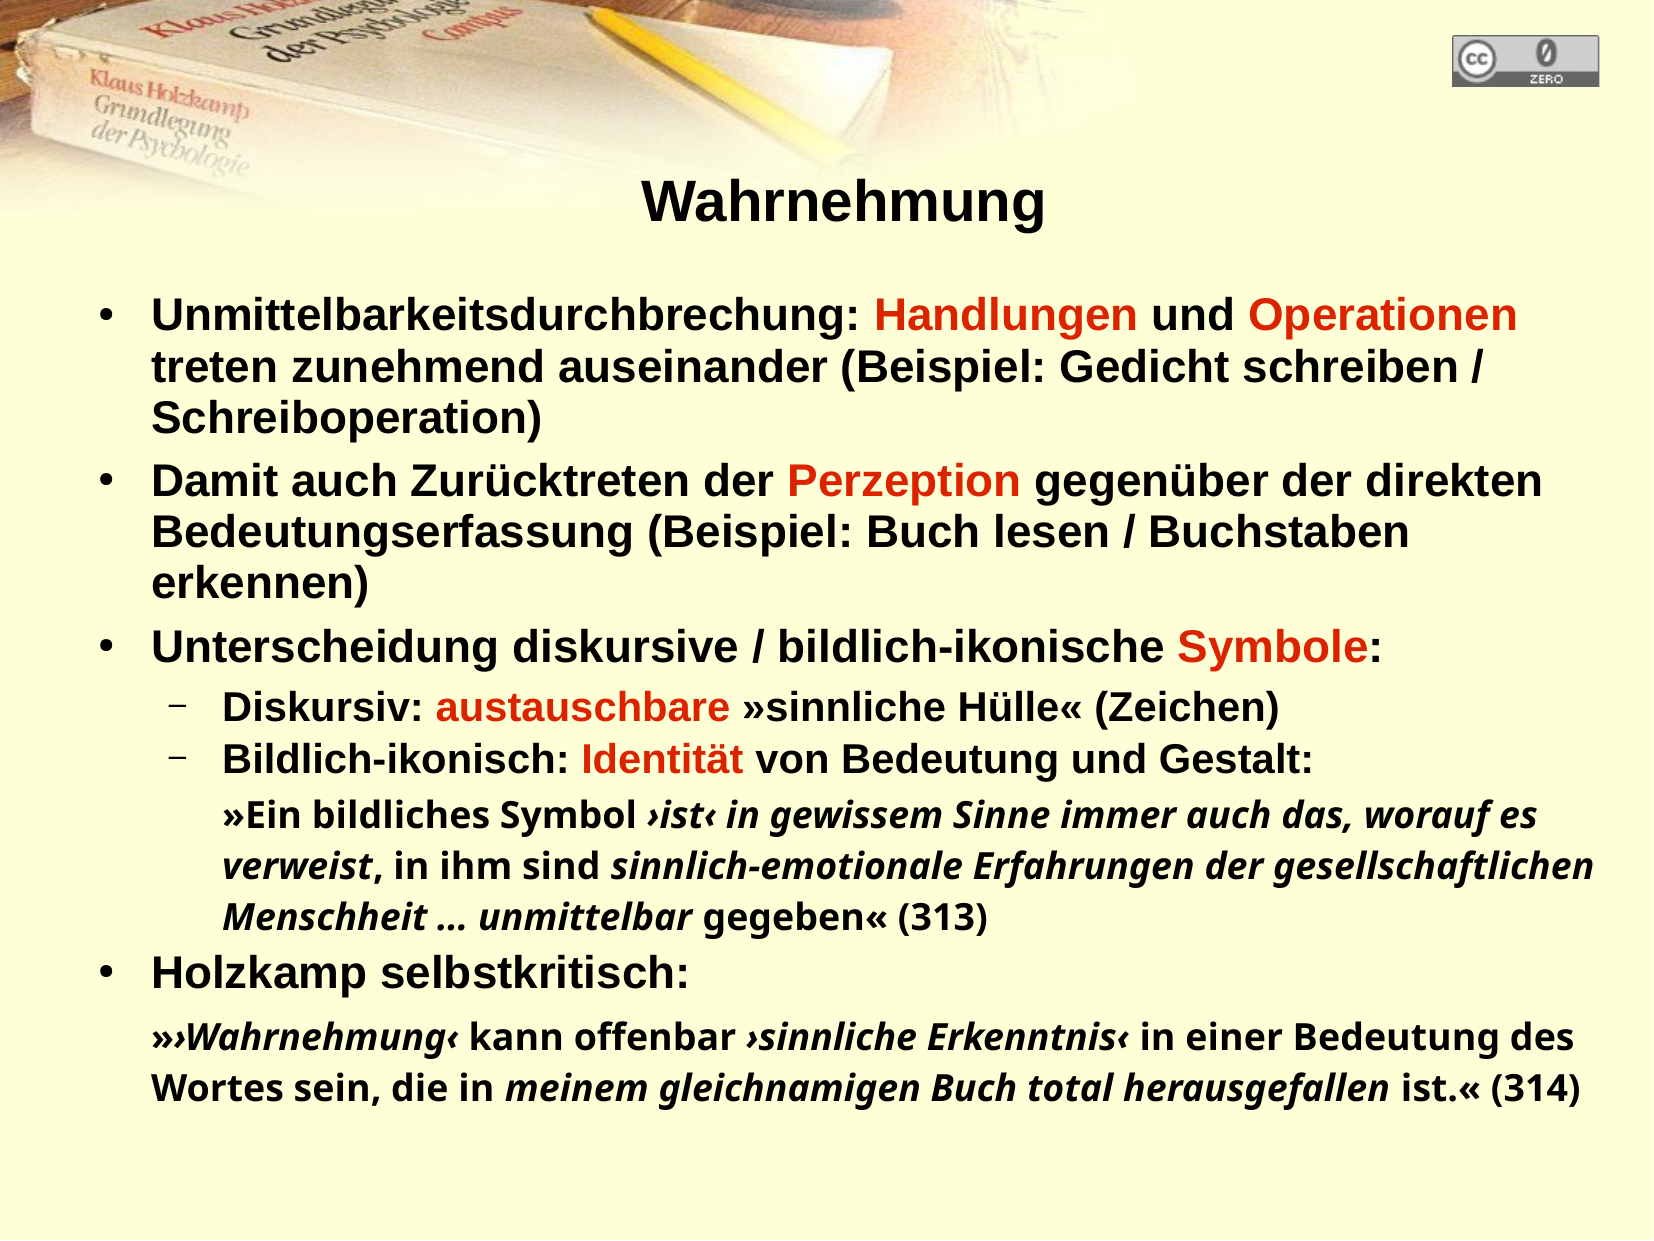

# Wahrnehmung
Unmittelbarkeitsdurchbrechung: Handlungen und Operationen treten zunehmend auseinander (Beispiel: Gedicht schreiben / Schreiboperation)
Damit auch Zurücktreten der Perzeption gegenüber der direkten Bedeutungserfassung (Beispiel: Buch lesen / Buchstaben erkennen)
Unterscheidung diskursive / bildlich-ikonische Symbole:
Diskursiv: austauschbare »sinnliche Hülle« (Zeichen)
Bildlich-ikonisch: Identität von Bedeutung und Gestalt:
»Ein bildliches Symbol ›ist‹ in gewissem Sinne immer auch das, worauf es verweist, in ihm sind sinnlich-emotionale Erfahrungen der gesellschaftlichen Menschheit … unmittelbar gegeben« (313)
Holzkamp selbstkritisch:
»›Wahrnehmung‹ kann offenbar ›sinnliche Erkenntnis‹ in einer Bedeutung des Wortes sein, die in meinem gleichnamigen Buch total herausgefallen ist.« (314)